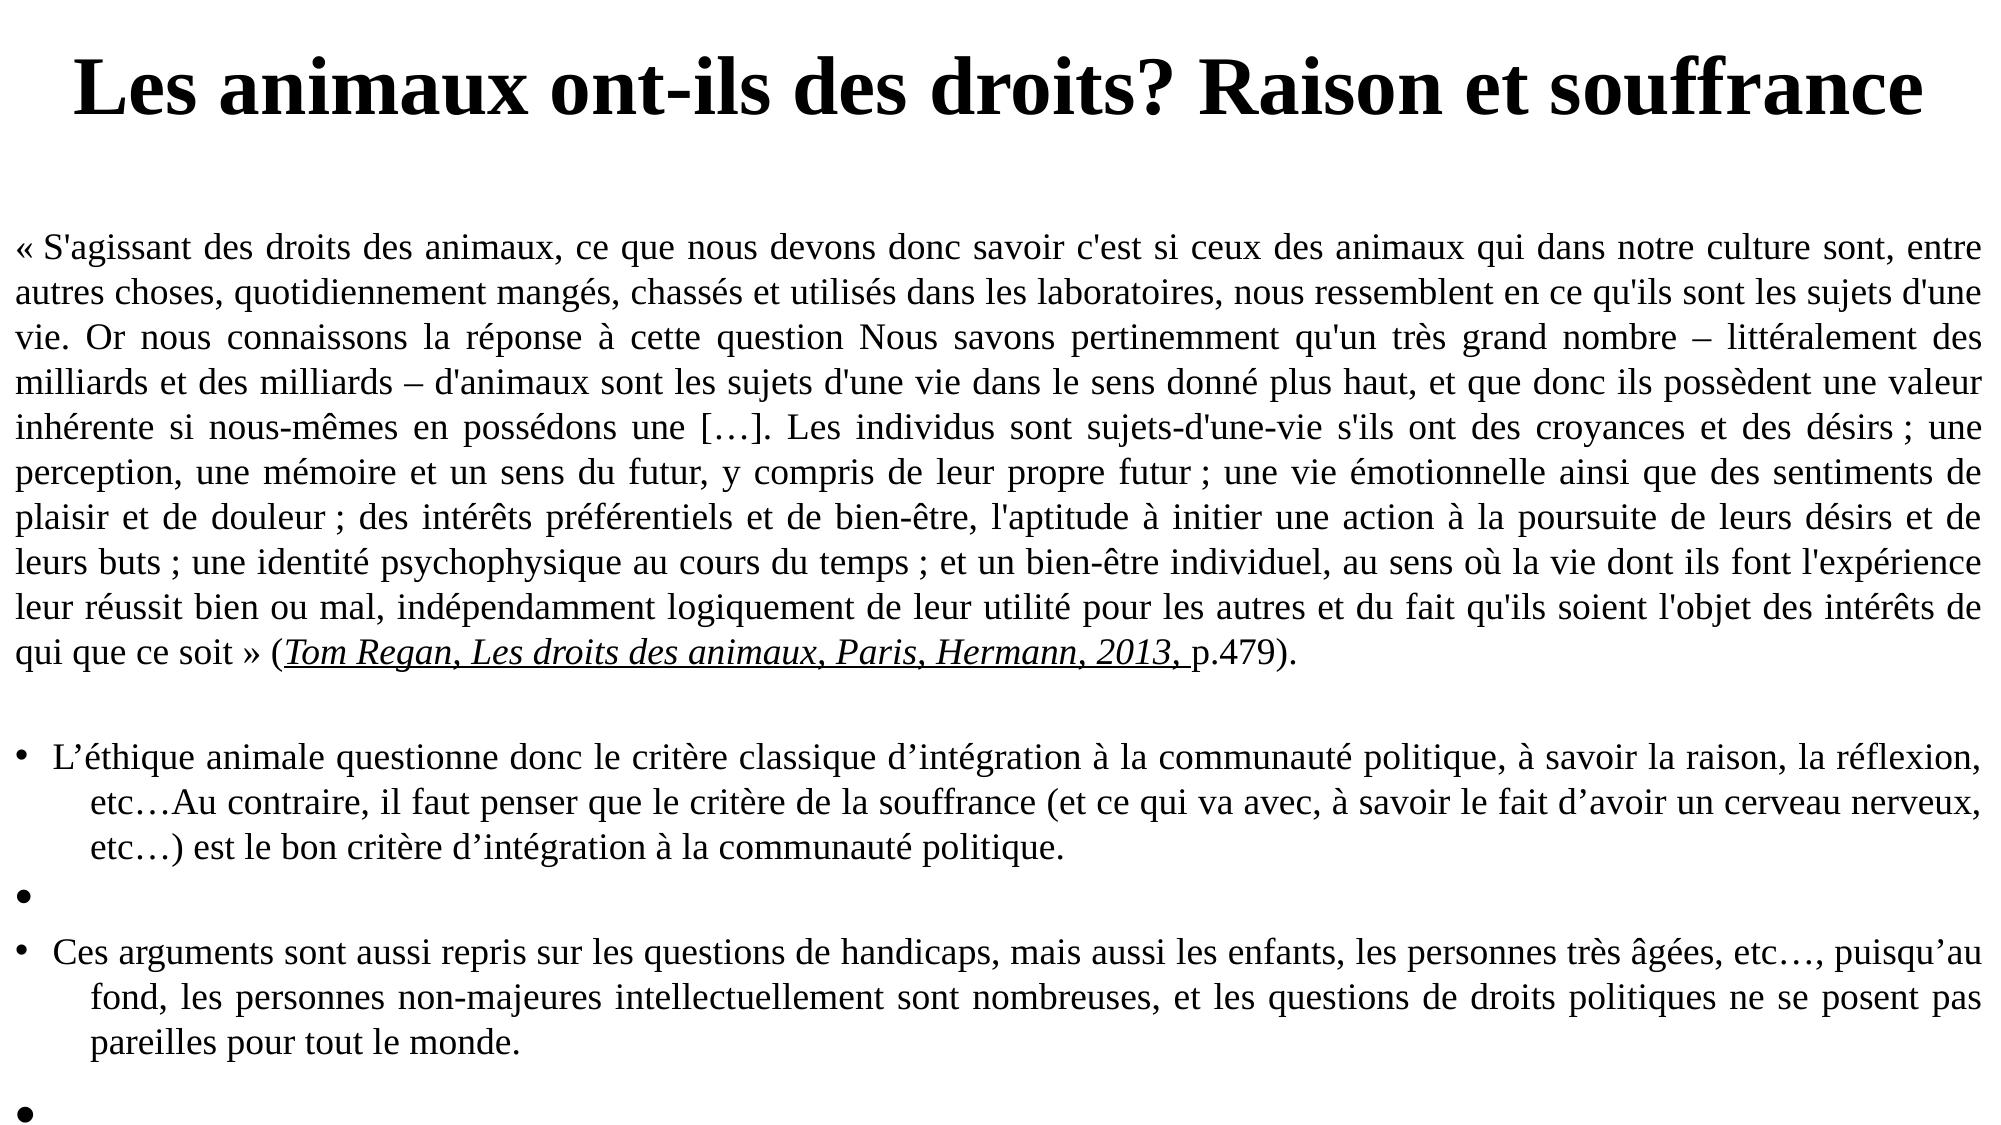

# Les animaux ont-ils des droits? Raison et souffrance
« S'agissant des droits des animaux, ce que nous devons donc savoir c'est si ceux des animaux qui dans notre culture sont, entre autres choses, quotidiennement mangés, chassés et utilisés dans les laboratoires, nous ressemblent en ce qu'ils sont les sujets d'une vie. Or nous connaissons la réponse à cette question Nous savons pertinemment qu'un très grand nombre – littéralement des milliards et des milliards – d'animaux sont les sujets d'une vie dans le sens donné plus haut, et que donc ils possèdent une valeur inhérente si nous-mêmes en possédons une […]. Les individus sont sujets-d'une-vie s'ils ont des croyances et des désirs ; une perception, une mémoire et un sens du futur, y compris de leur propre futur ; une vie émotionnelle ainsi que des sentiments de plaisir et de douleur ; des intérêts préférentiels et de bien-être, l'aptitude à initier une action à la poursuite de leurs désirs et de leurs buts ; une identité psychophysique au cours du temps ; et un bien-être individuel, au sens où la vie dont ils font l'expérience leur réussit bien ou mal, indépendamment logiquement de leur utilité pour les autres et du fait qu'ils soient l'objet des intérêts de qui que ce soit » (Tom Regan, Les droits des animaux, Paris, Hermann, 2013, p.479).
L’éthique animale questionne donc le critère classique d’intégration à la communauté politique, à savoir la raison, la réflexion, etc…Au contraire, il faut penser que le critère de la souffrance (et ce qui va avec, à savoir le fait d’avoir un cerveau nerveux, etc…) est le bon critère d’intégration à la communauté politique.
Ces arguments sont aussi repris sur les questions de handicaps, mais aussi les enfants, les personnes très âgées, etc…, puisqu’au fond, les personnes non-majeures intellectuellement sont nombreuses, et les questions de droits politiques ne se posent pas pareilles pour tout le monde.